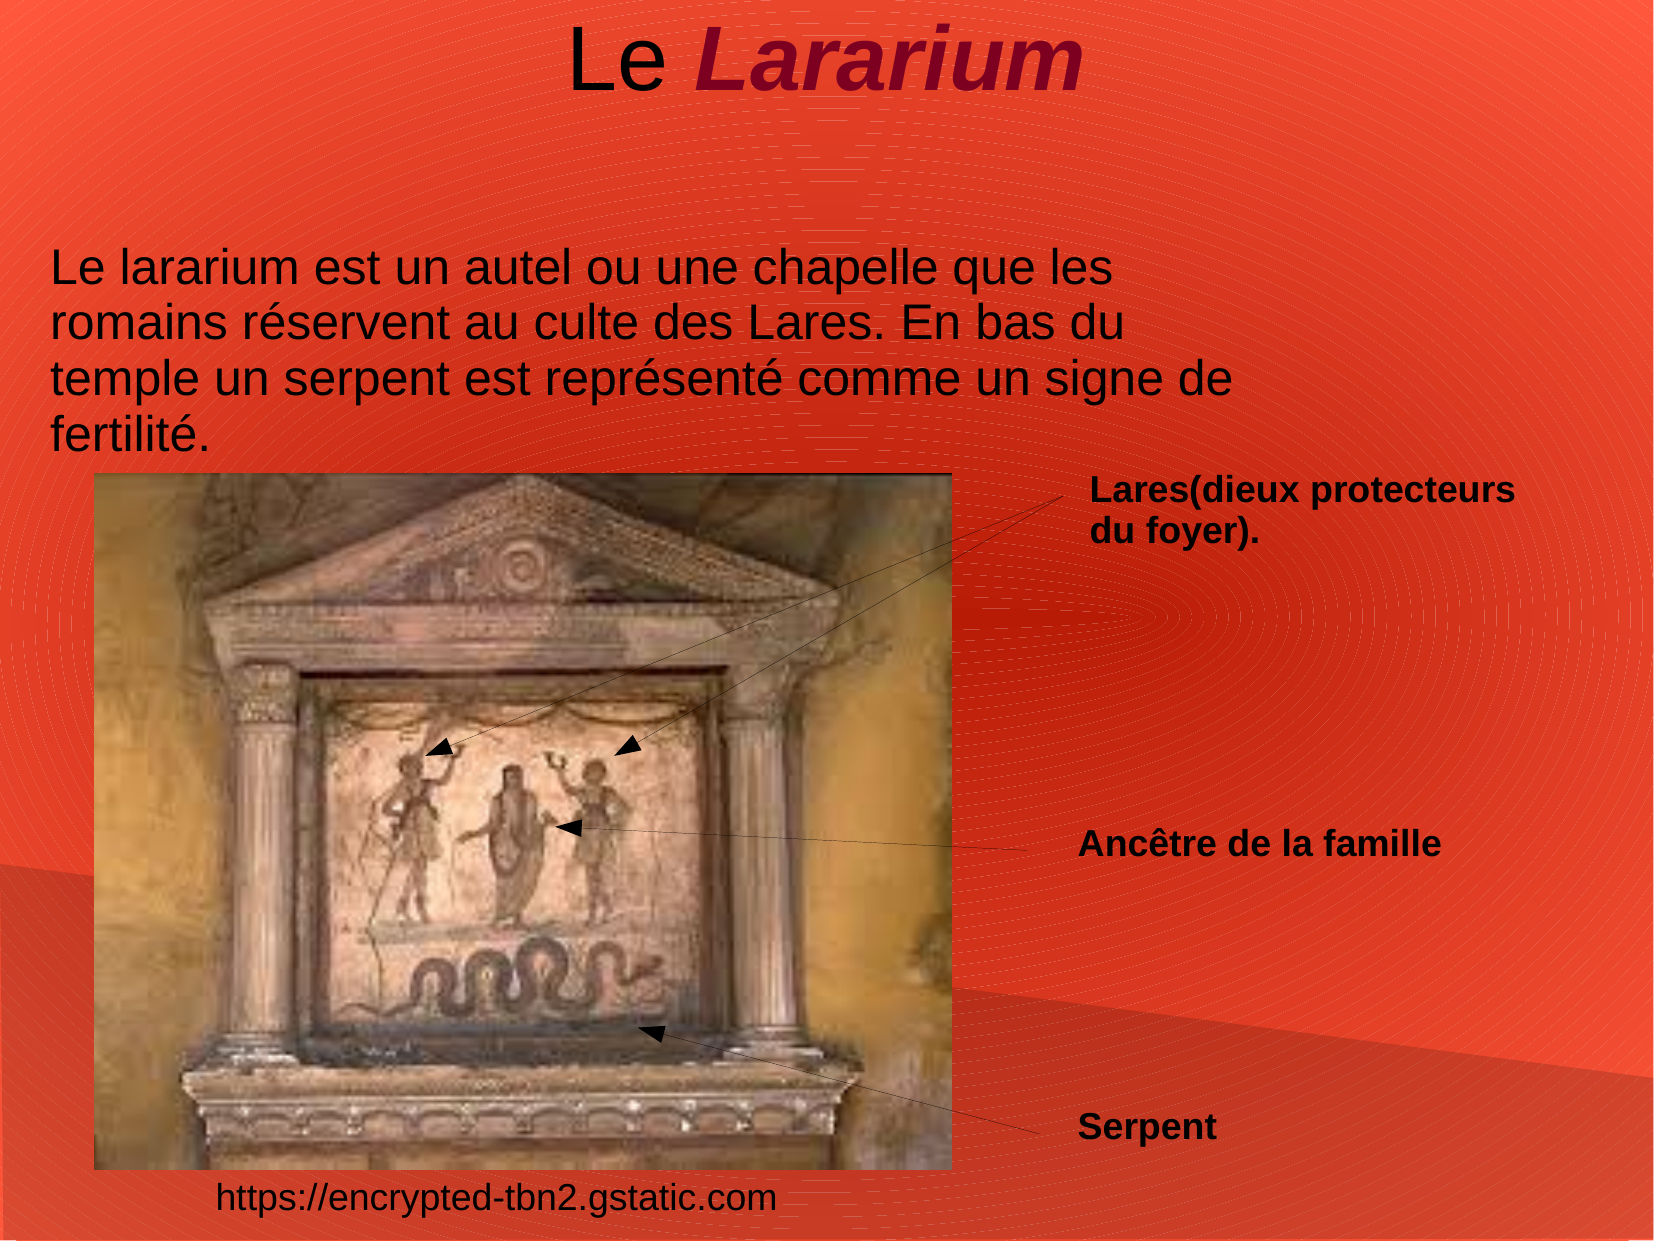

Le Lararium
Le lararium est un autel ou une chapelle que les romains réservent au culte des Lares. En bas du temple un serpent est représenté comme un signe de fertilité.
Lares(dieux protecteurs du foyer).
Ancêtre de la famille
Serpent
https://encrypted-tbn2.gstatic.com